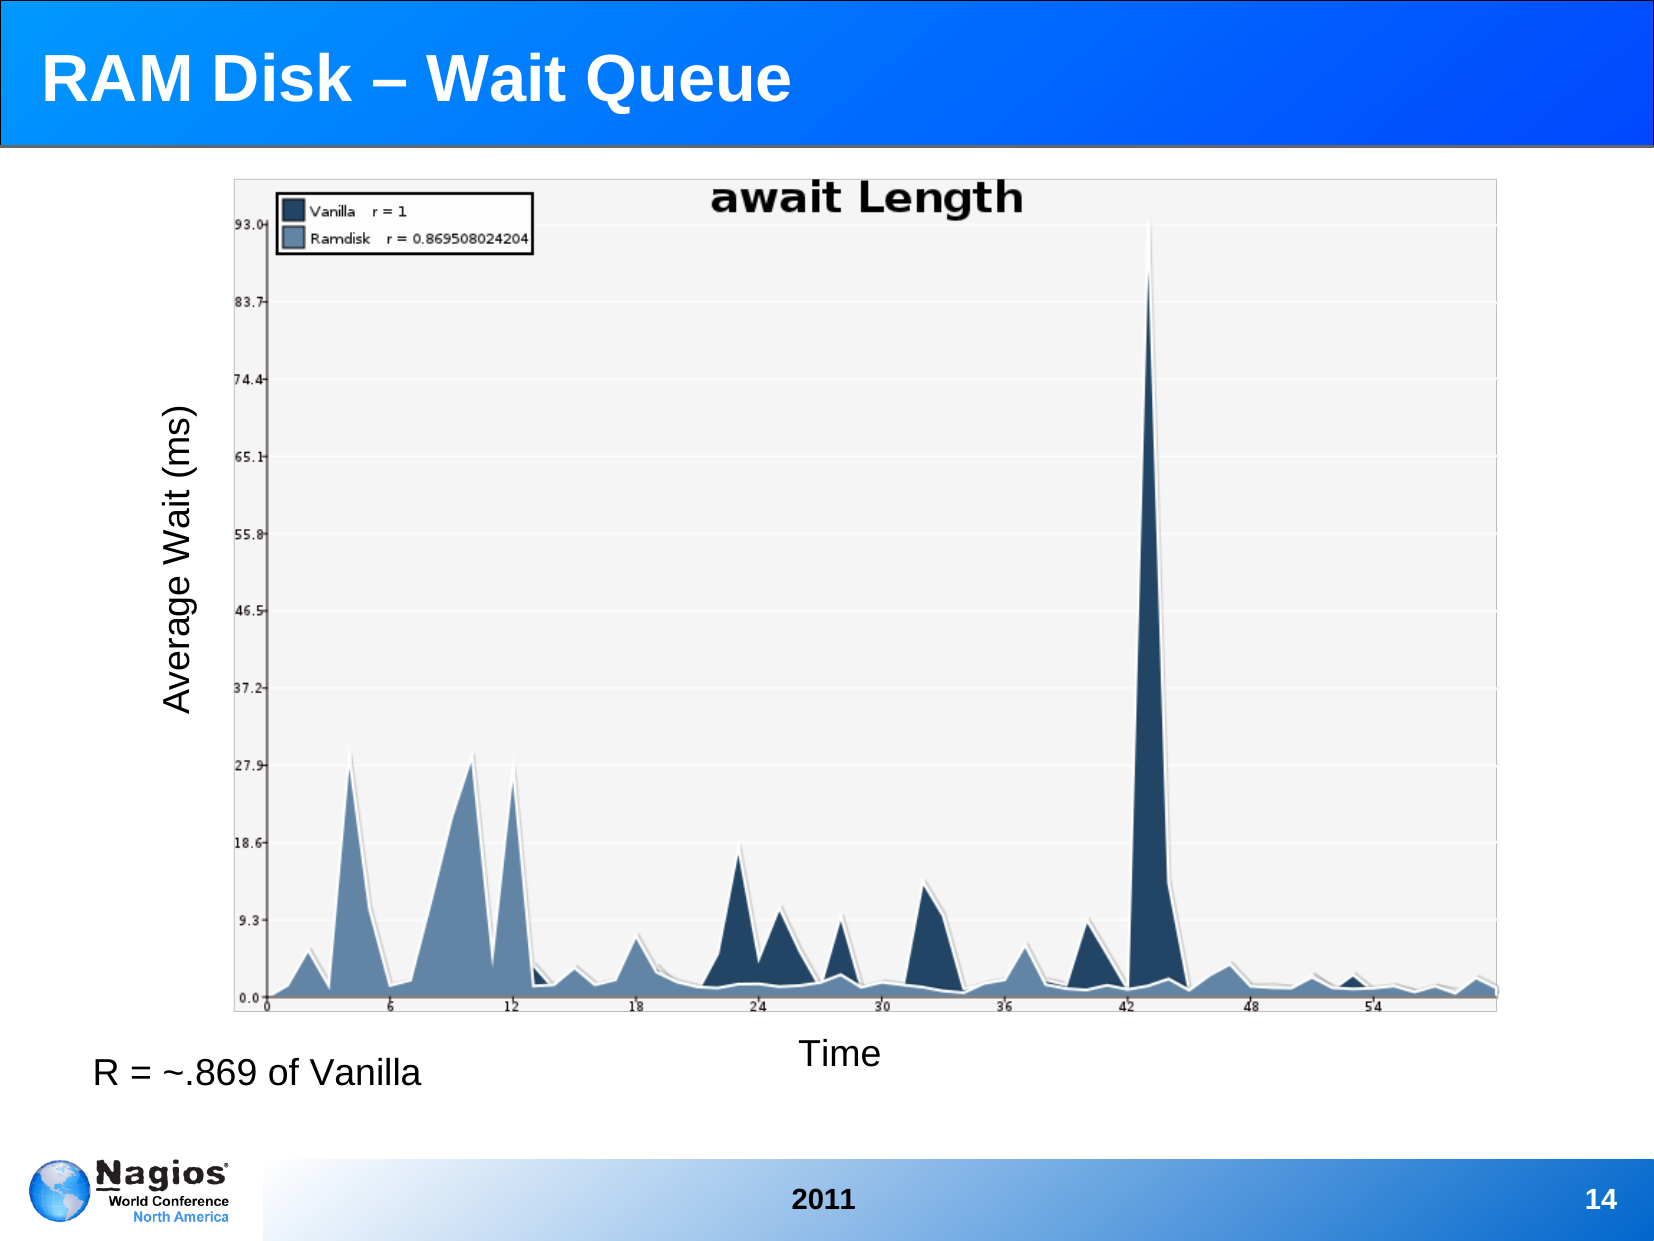

# RAM Disk – Wait Queue
Average Wait (ms)
Time
R = ~.869 of Vanilla
2011
14